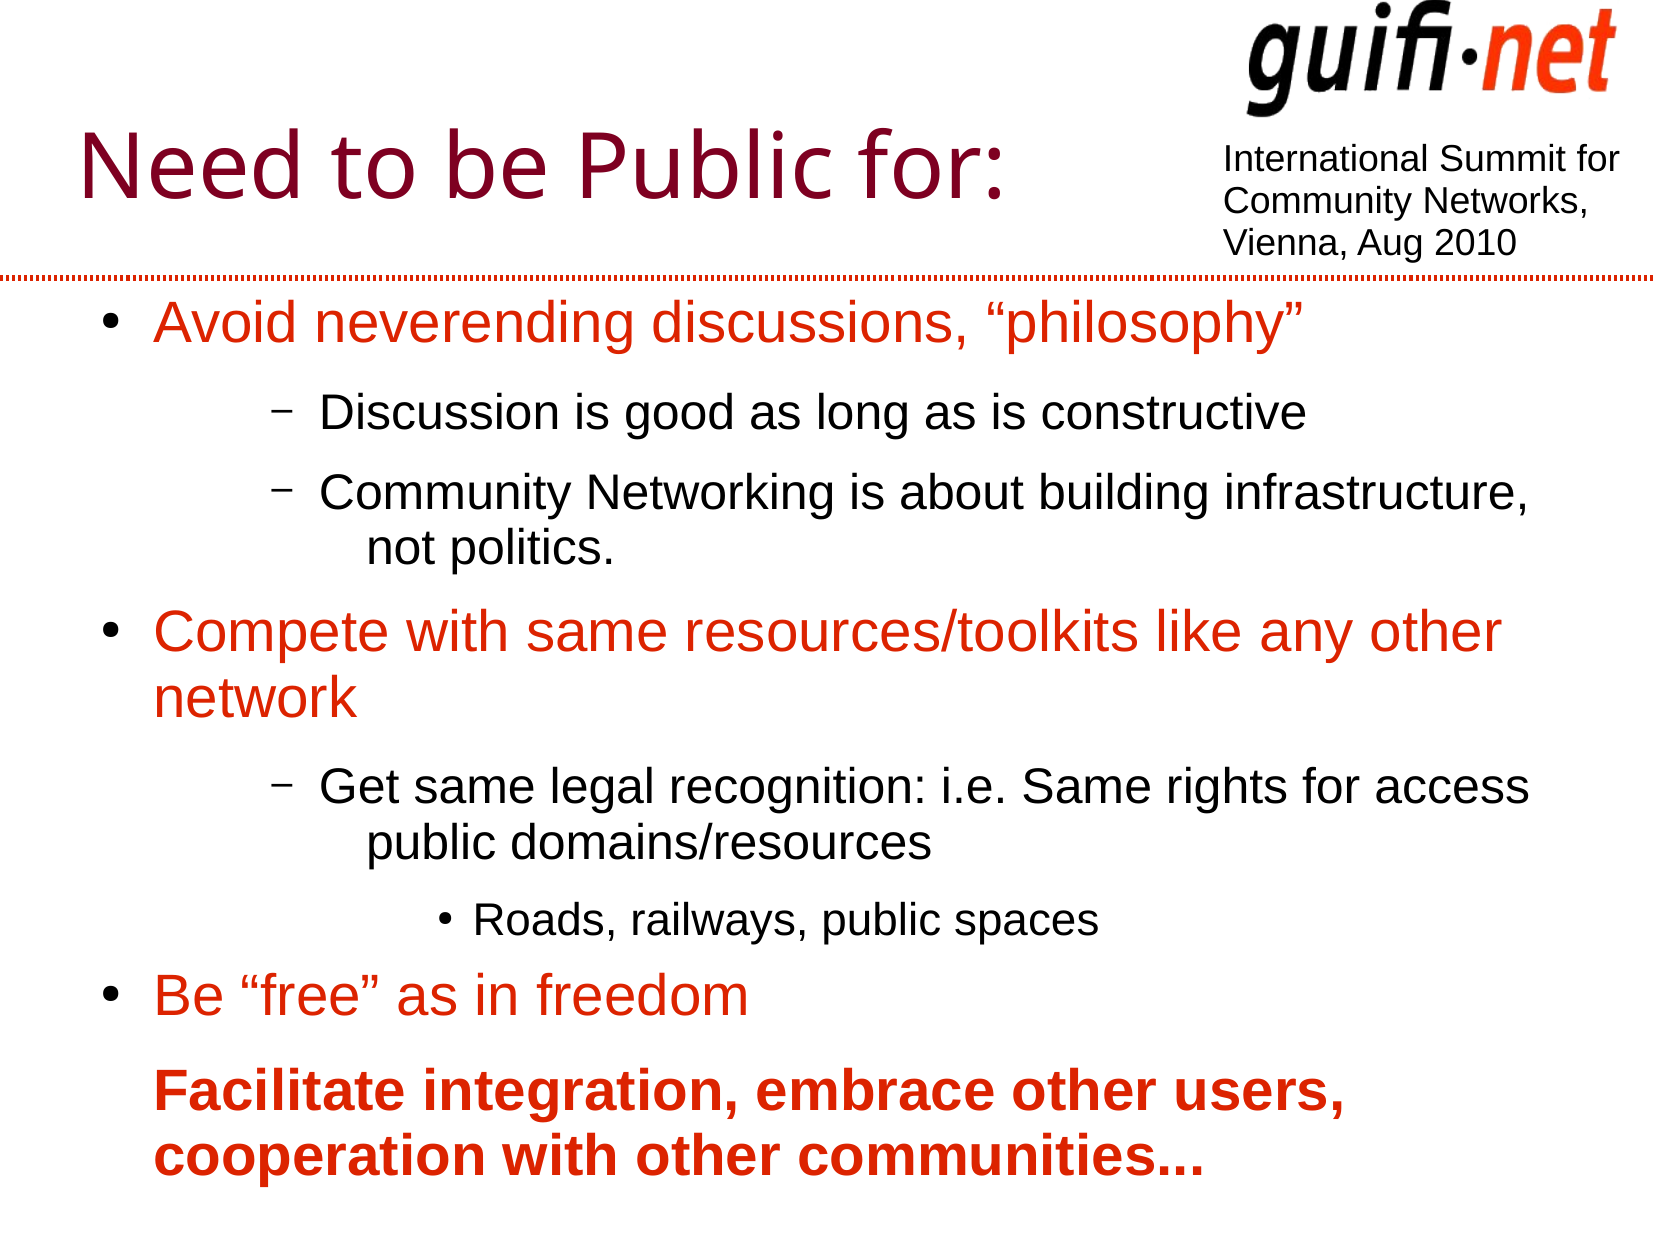

# Need to be Public for:
Avoid neverending discussions, “philosophy”
Discussion is good as long as is constructive
Community Networking is about building infrastructure, not politics.
Compete with same resources/toolkits like any other network
Get same legal recognition: i.e. Same rights for access public domains/resources
Roads, railways, public spaces
Be “free” as in freedom
Facilitate integration, embrace other users, cooperation with other communities...